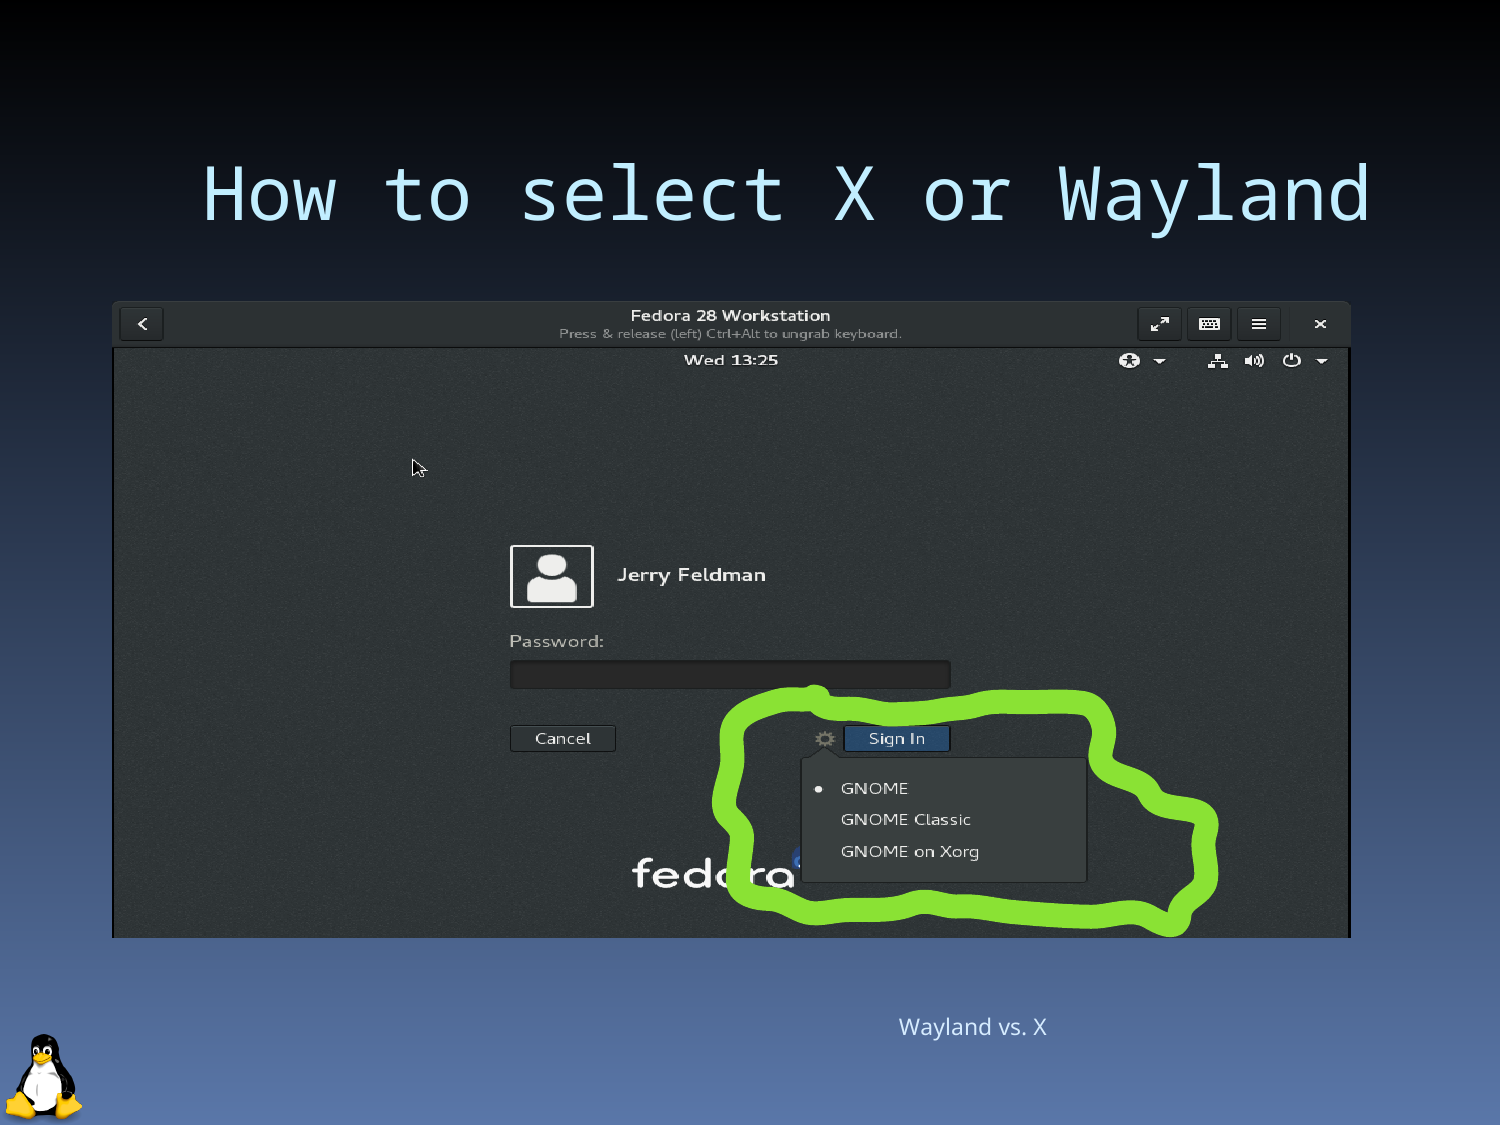

# How to select X or Wayland
Wayland vs. X